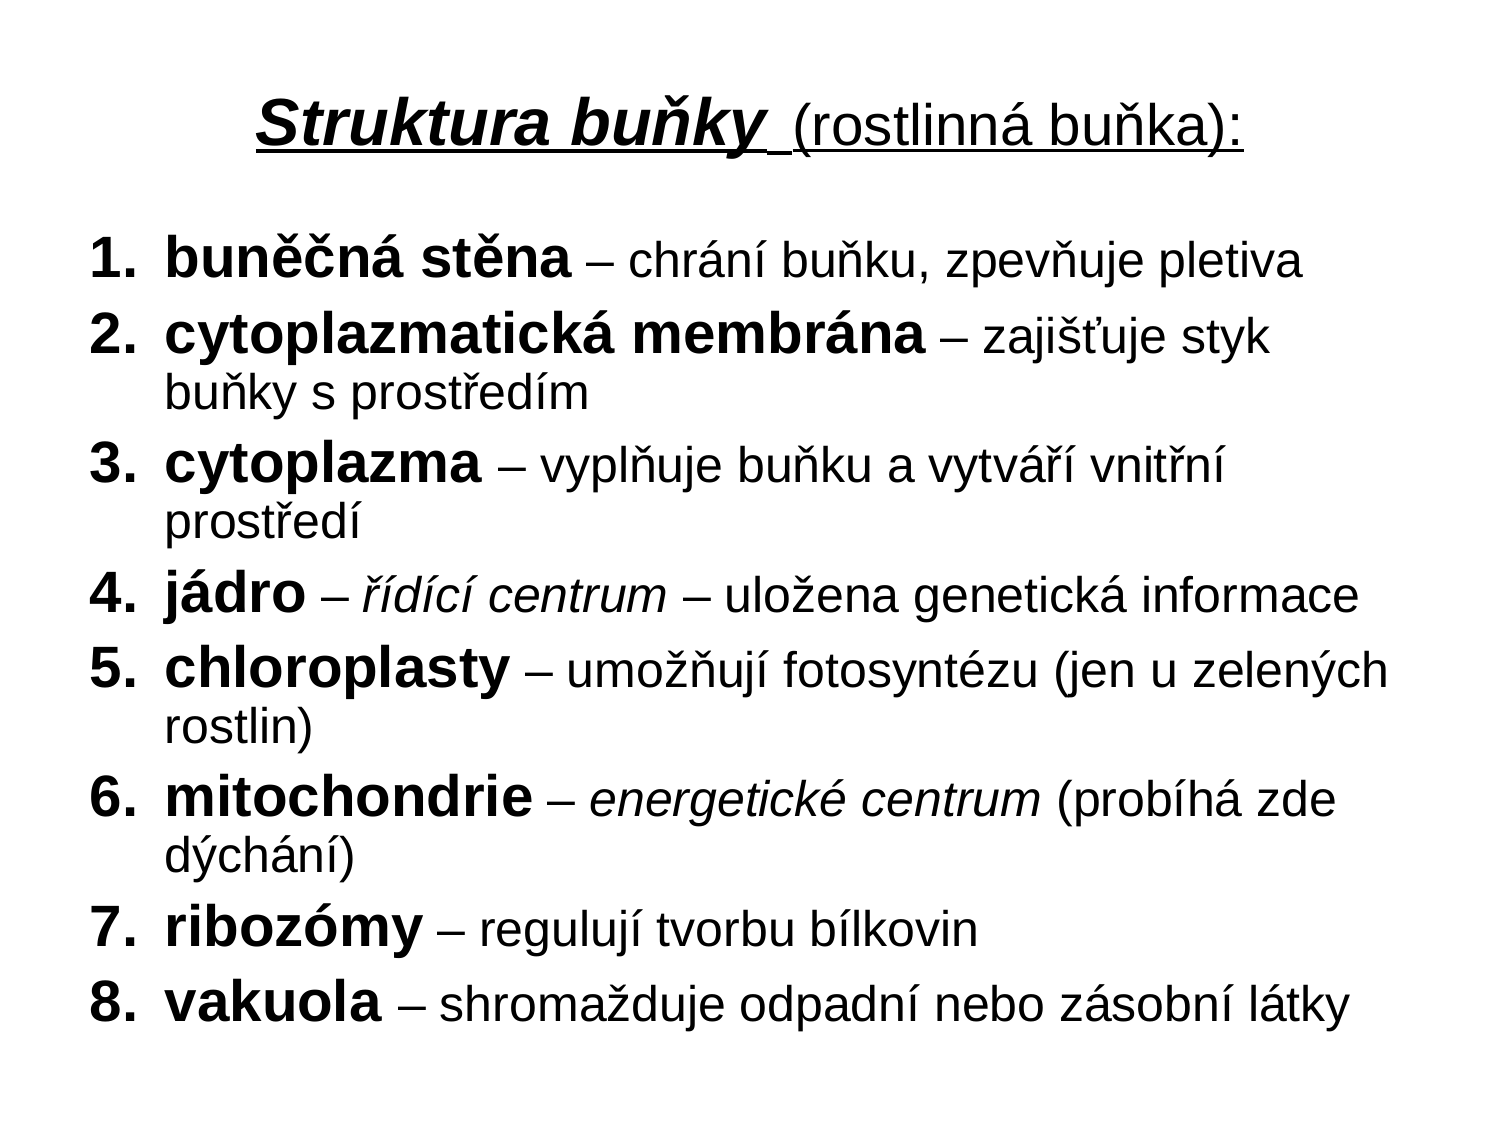

# Struktura buňky (rostlinná buňka):
buněčná stěna – chrání buňku, zpevňuje pletiva
cytoplazmatická membrána – zajišťuje styk buňky s prostředím
cytoplazma – vyplňuje buňku a vytváří vnitřní prostředí
jádro – řídící centrum – uložena genetická informace
chloroplasty – umožňují fotosyntézu (jen u zelených rostlin)
mitochondrie – energetické centrum (probíhá zde dýchání)
ribozómy – regulují tvorbu bílkovin
vakuola – shromažduje odpadní nebo zásobní látky